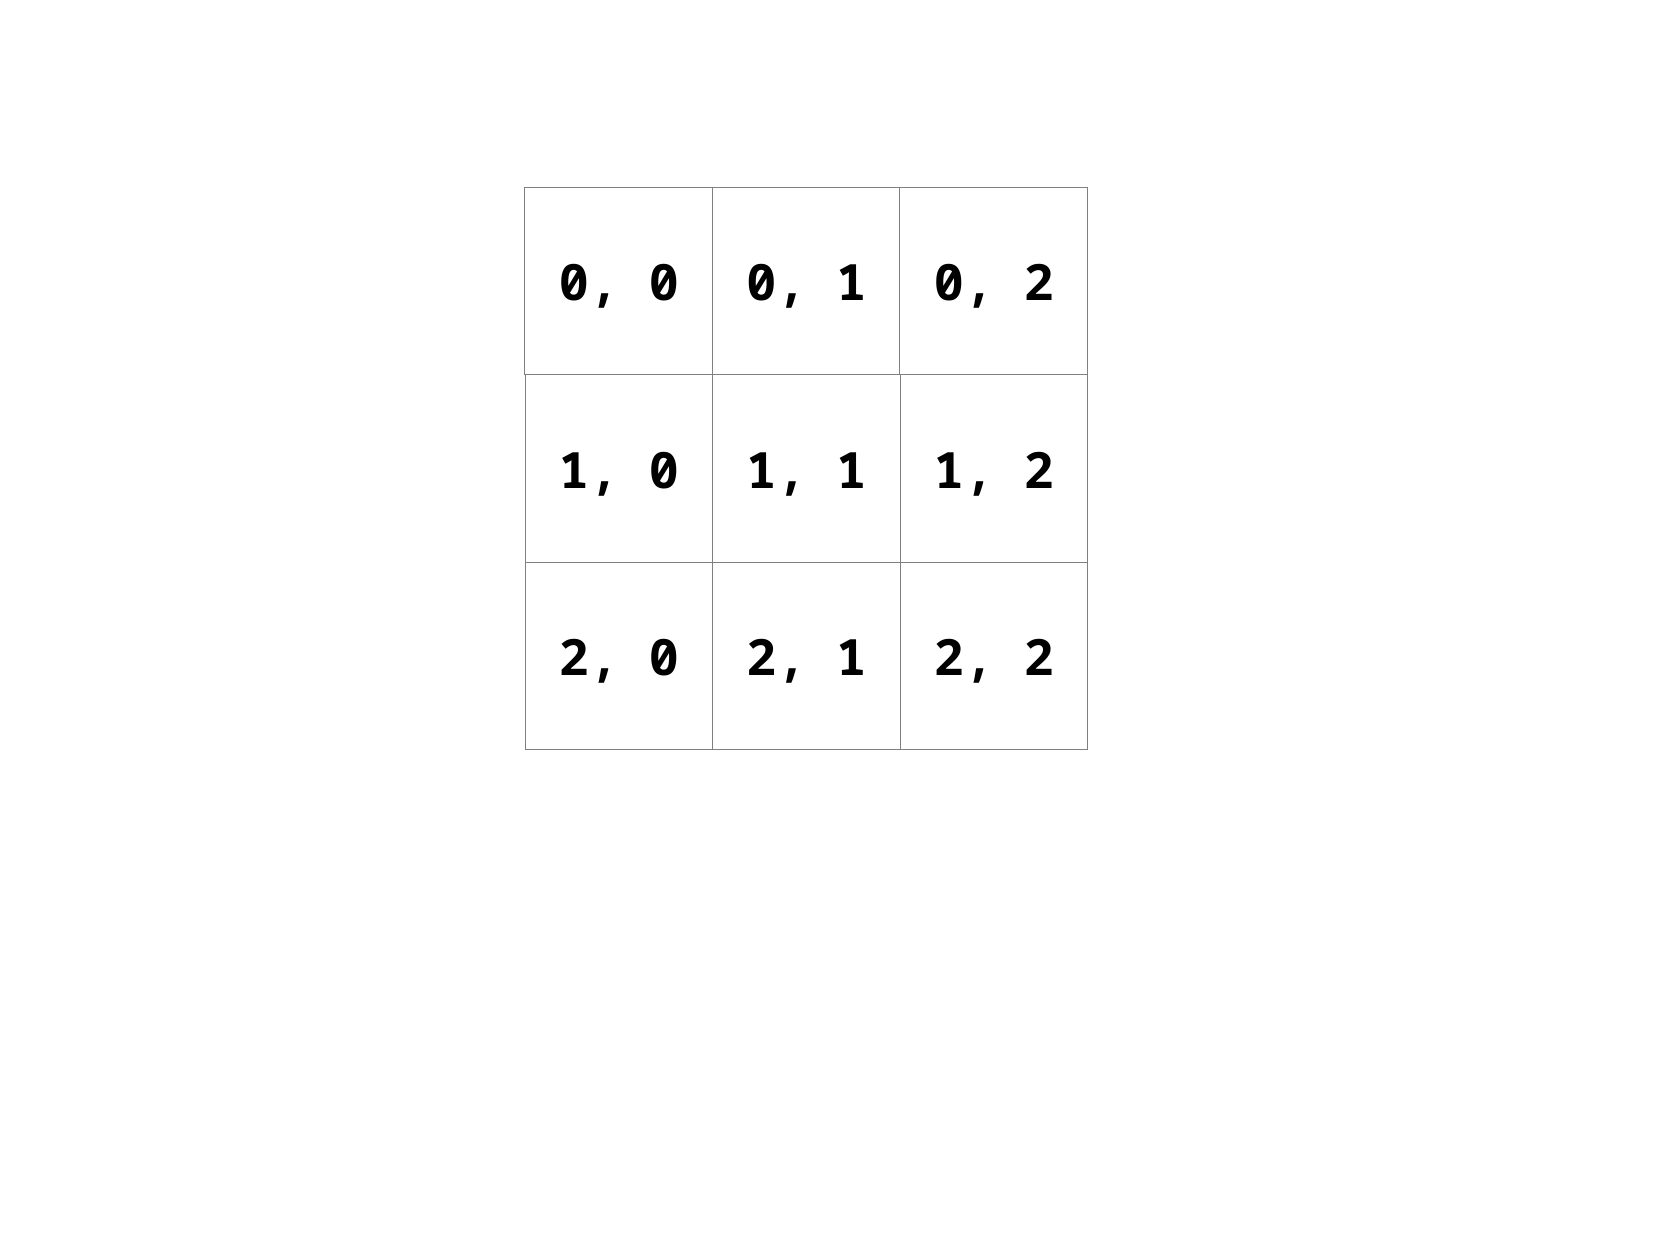

0, 0
0, 1
0, 2
1, 0
1, 1
1, 2
2, 0
2, 1
2, 2